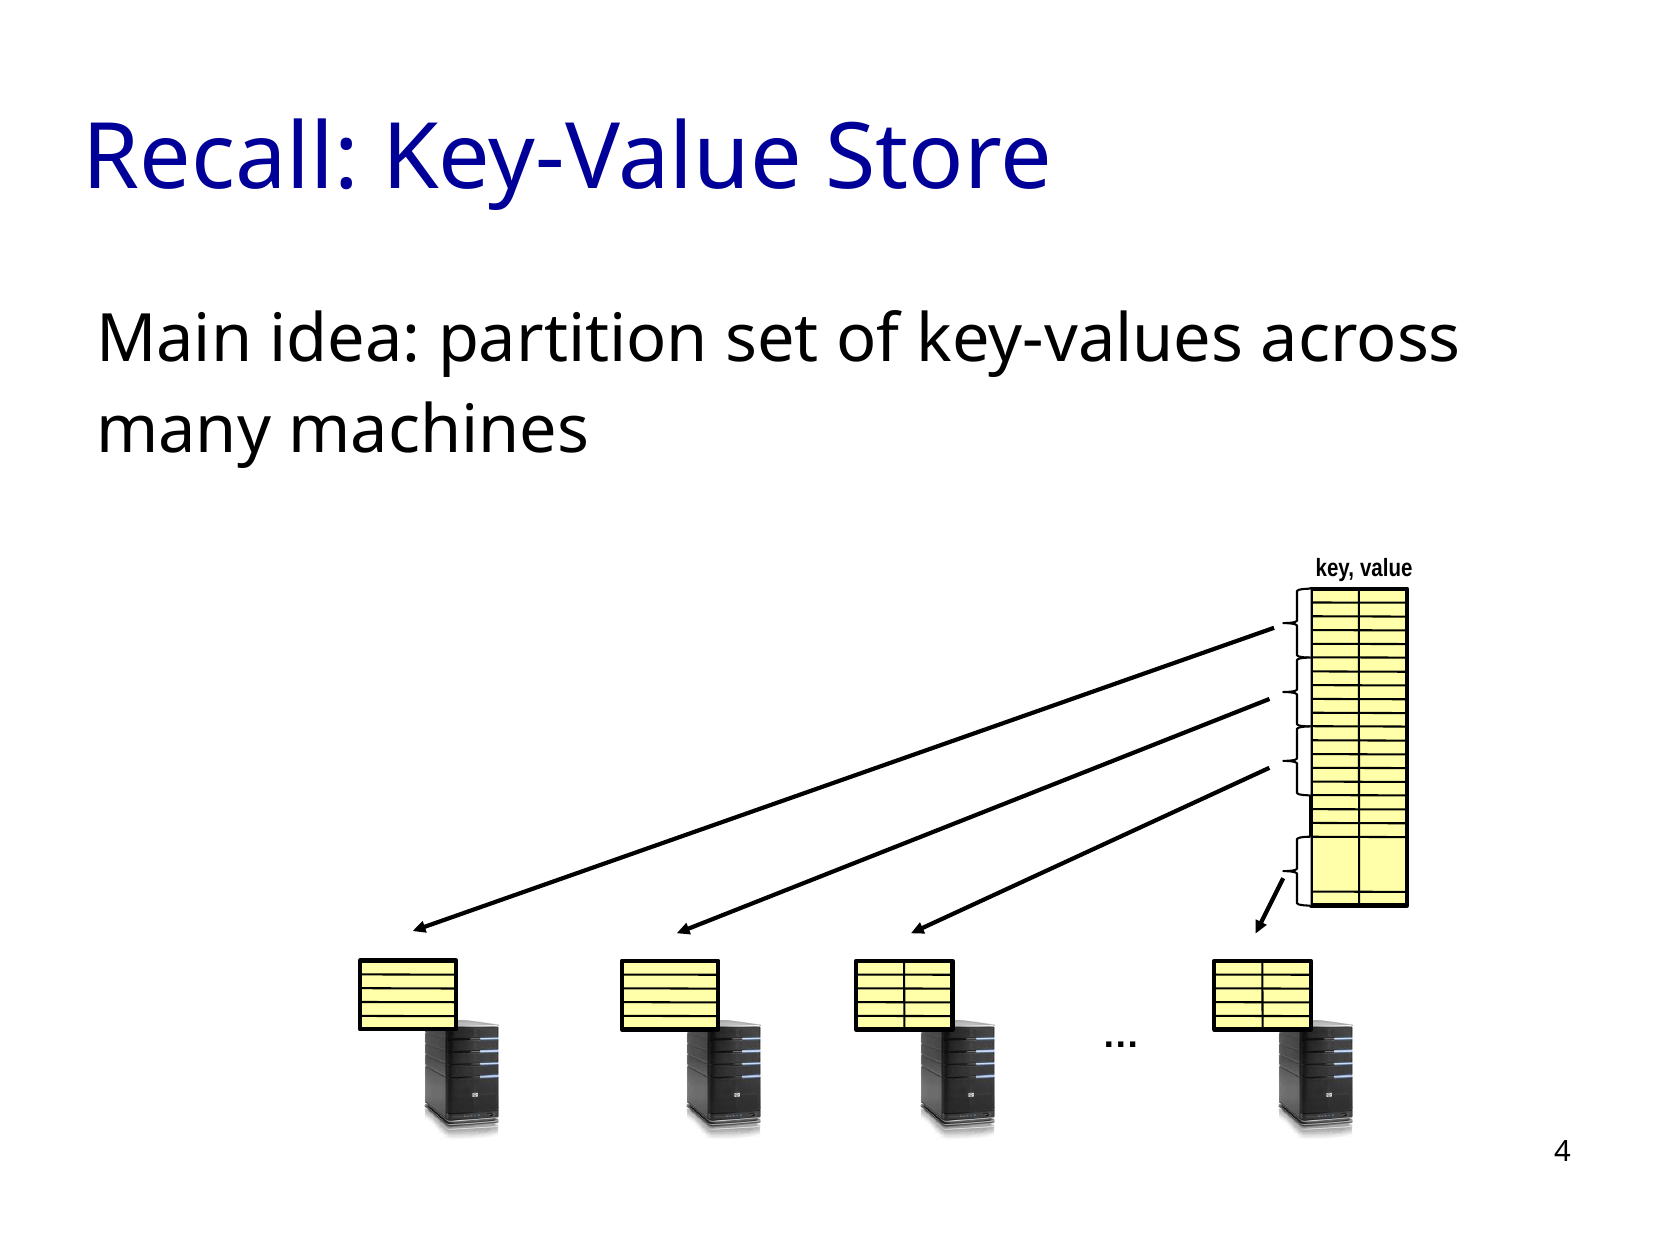

# Recall: Key-Value Store
Main idea: partition set of key-values across many machines
key, value
…
4